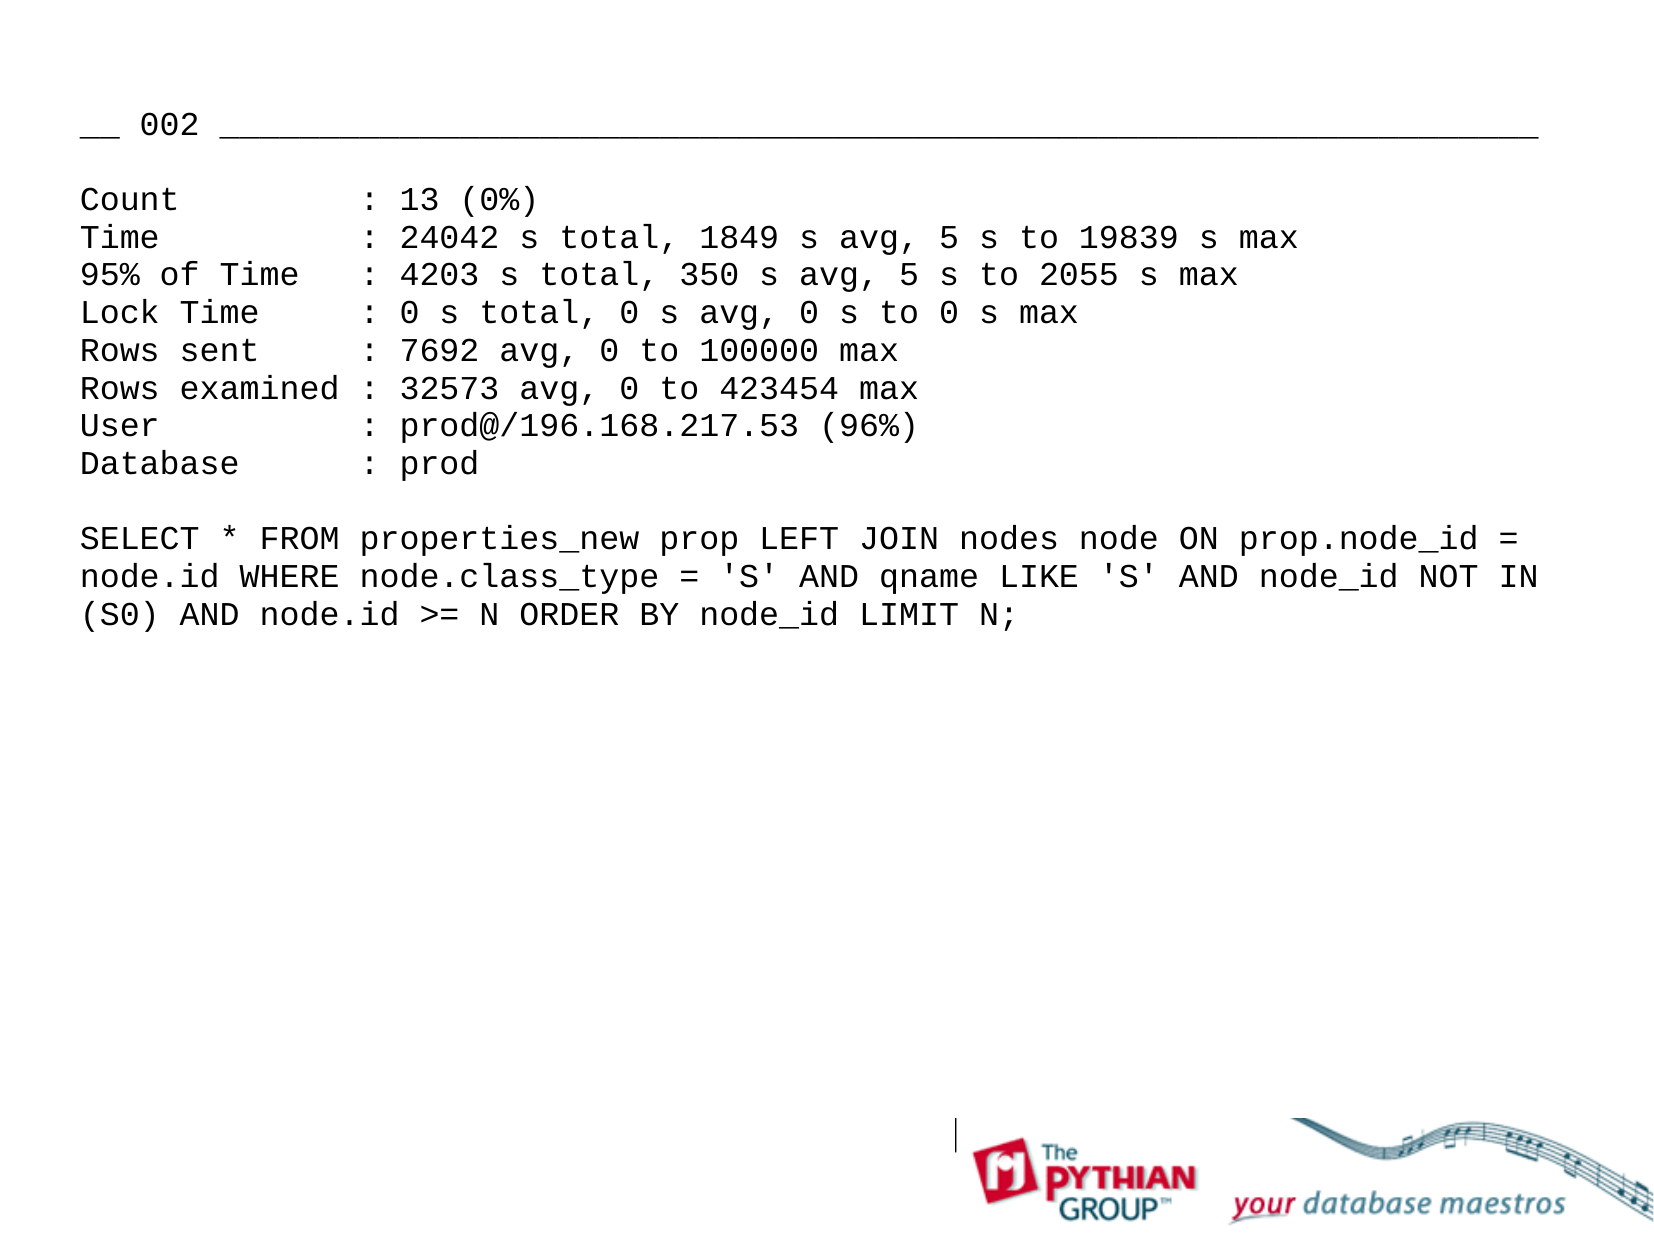

# __ 002 __________________________________________________________________
Count : 13 (0%)
Time : 24042 s total, 1849 s avg, 5 s to 19839 s max
95% of Time : 4203 s total, 350 s avg, 5 s to 2055 s max
Lock Time : 0 s total, 0 s avg, 0 s to 0 s max
Rows sent : 7692 avg, 0 to 100000 max
Rows examined : 32573 avg, 0 to 423454 max
User : prod@/196.168.217.53 (96%)
Database : prod
SELECT * FROM properties_new prop LEFT JOIN nodes node ON prop.node_id = node.id WHERE node.class_type = 'S' AND qname LIKE 'S' AND node_id NOT IN (S0) AND node.id >= N ORDER BY node_id LIMIT N;